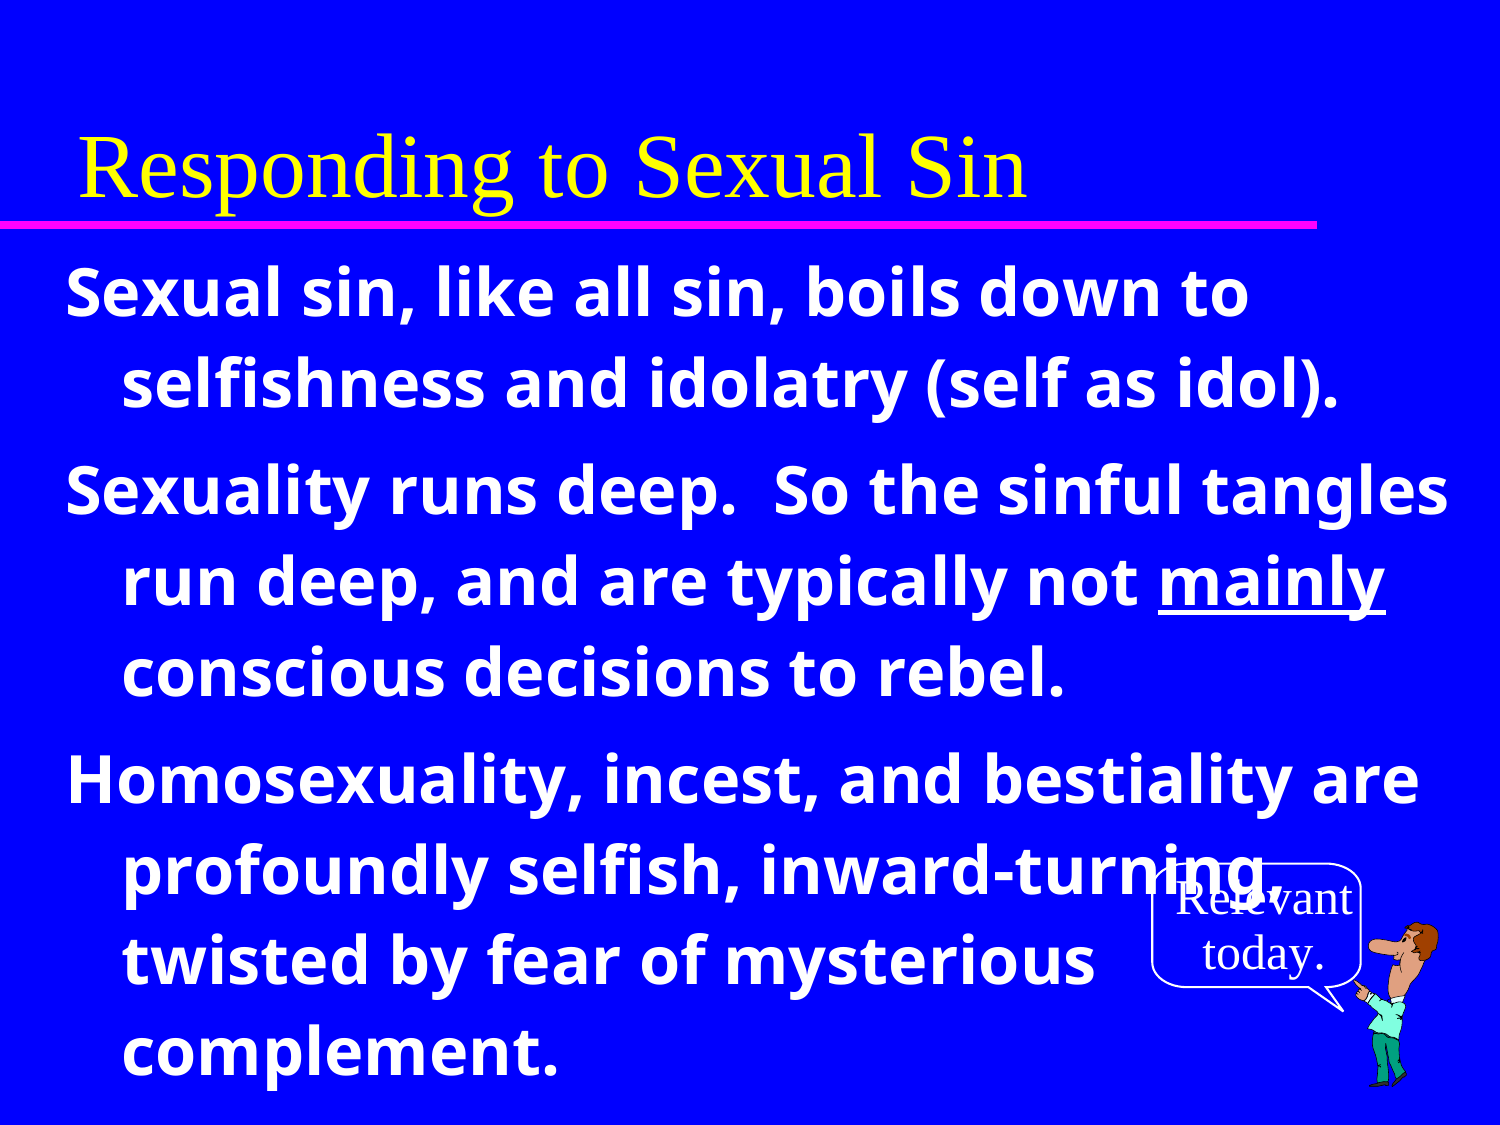

# Responding to Sexual Sin
Sexual sin, like all sin, boils down to selfishness and idolatry (self as idol).
Sexuality runs deep. So the sinful tangles run deep, and are typically not mainly conscious decisions to rebel.
Homosexuality, incest, and bestiality are profoundly selfish, inward-turning, twisted by fear of mysterious complement.
Christ delivers from bondage to self.
Relevant
today.